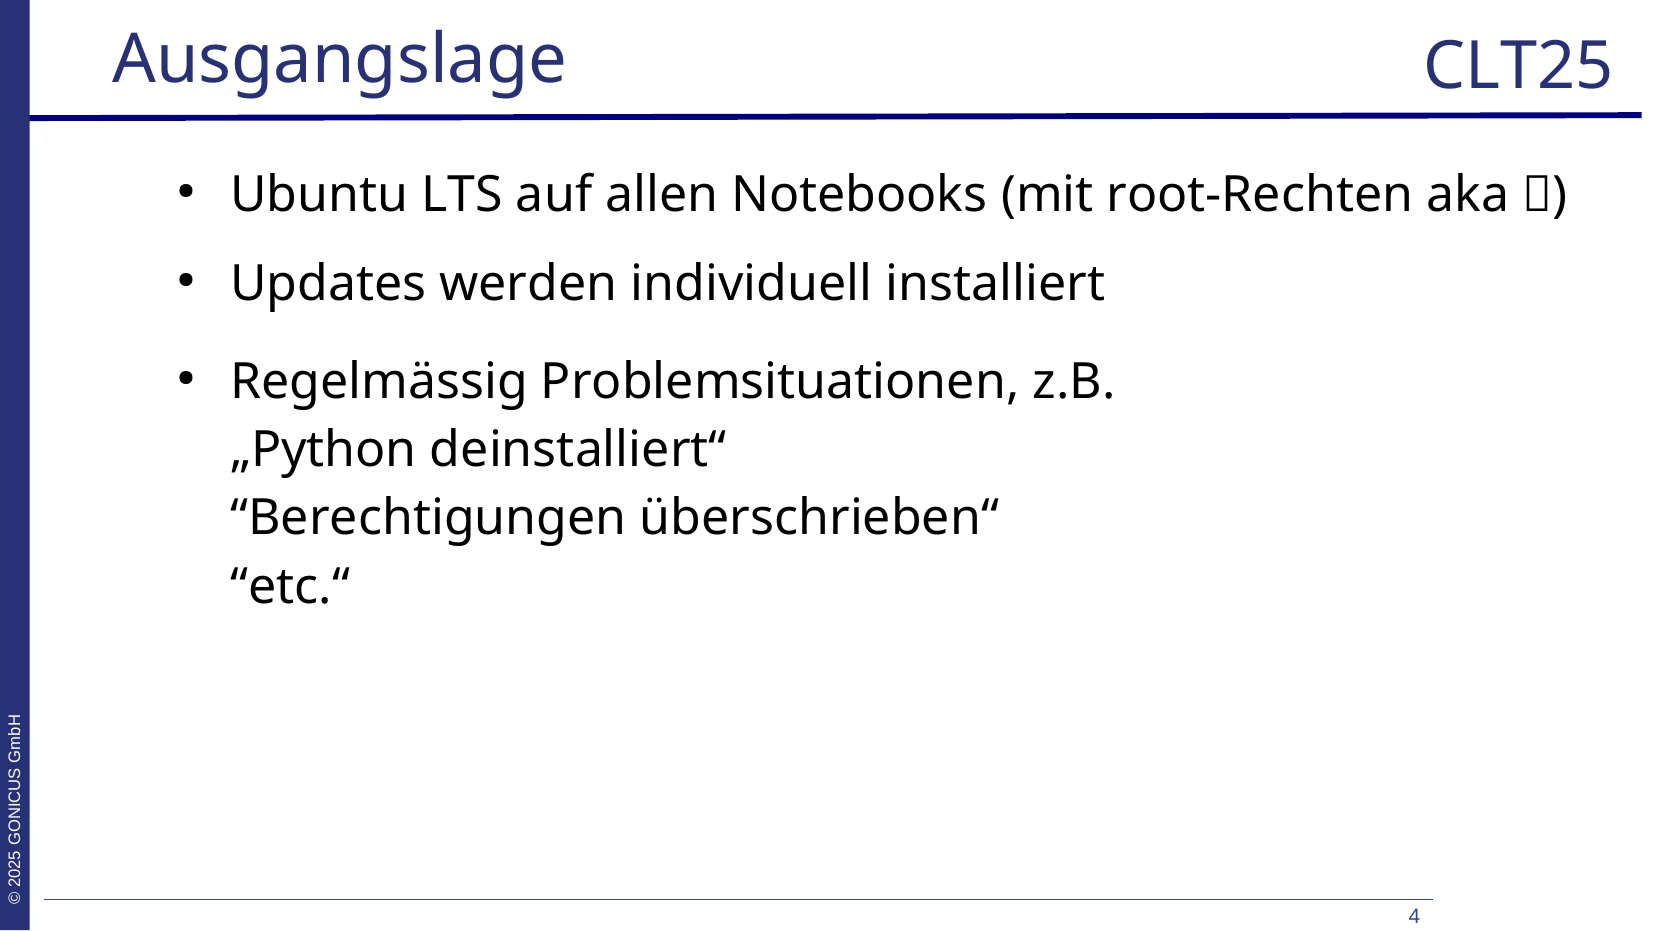

Ausgangslage
# Ubuntu LTS auf allen Notebooks (mit root-Rechten aka 🤠)
Updates werden individuell installiert
Regelmässig Problemsituationen, z.B.
„Python deinstalliert“
“Berechtigungen überschrieben“
“etc.“
4